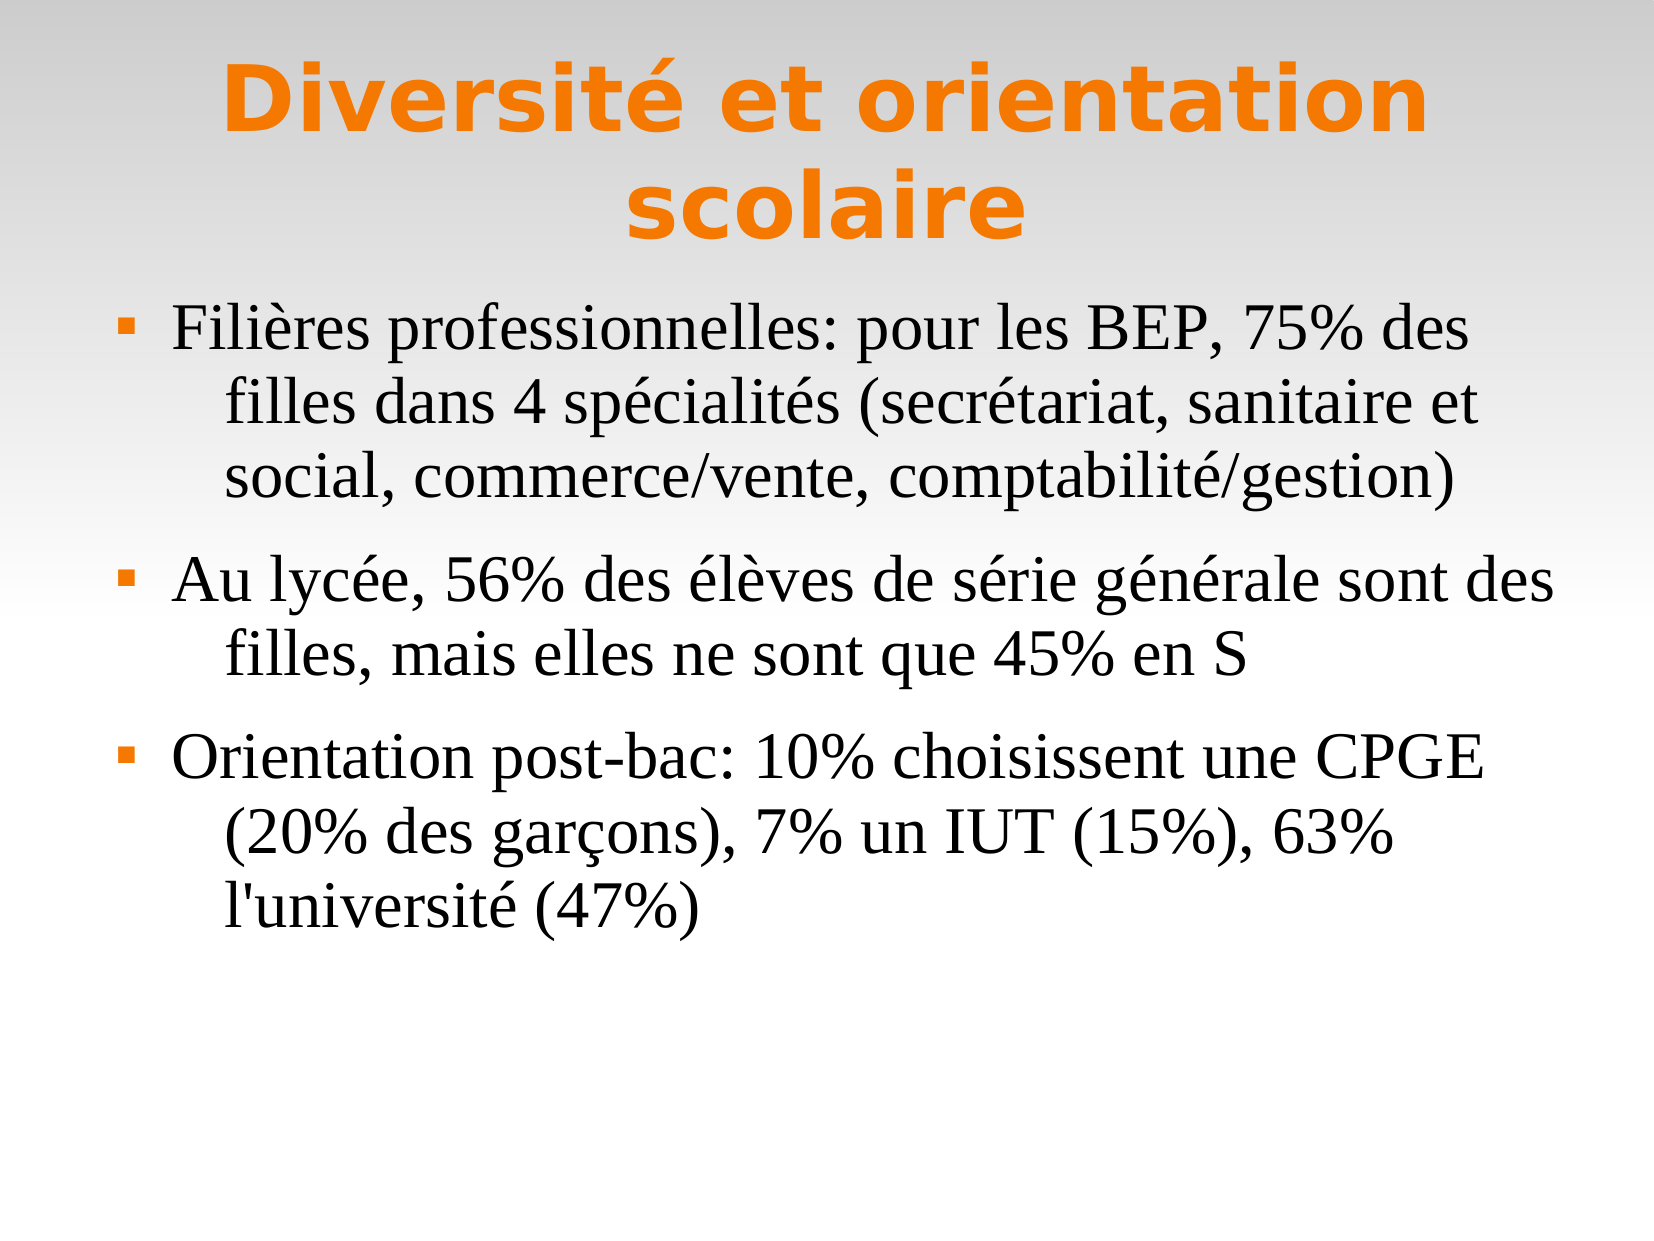

# Diversité et orientation scolaire
Filières professionnelles: pour les BEP, 75% des filles dans 4 spécialités (secrétariat, sanitaire et social, commerce/vente, comptabilité/gestion)
Au lycée, 56% des élèves de série générale sont des filles, mais elles ne sont que 45% en S
Orientation post-bac: 10% choisissent une CPGE (20% des garçons), 7% un IUT (15%), 63% l'université (47%)